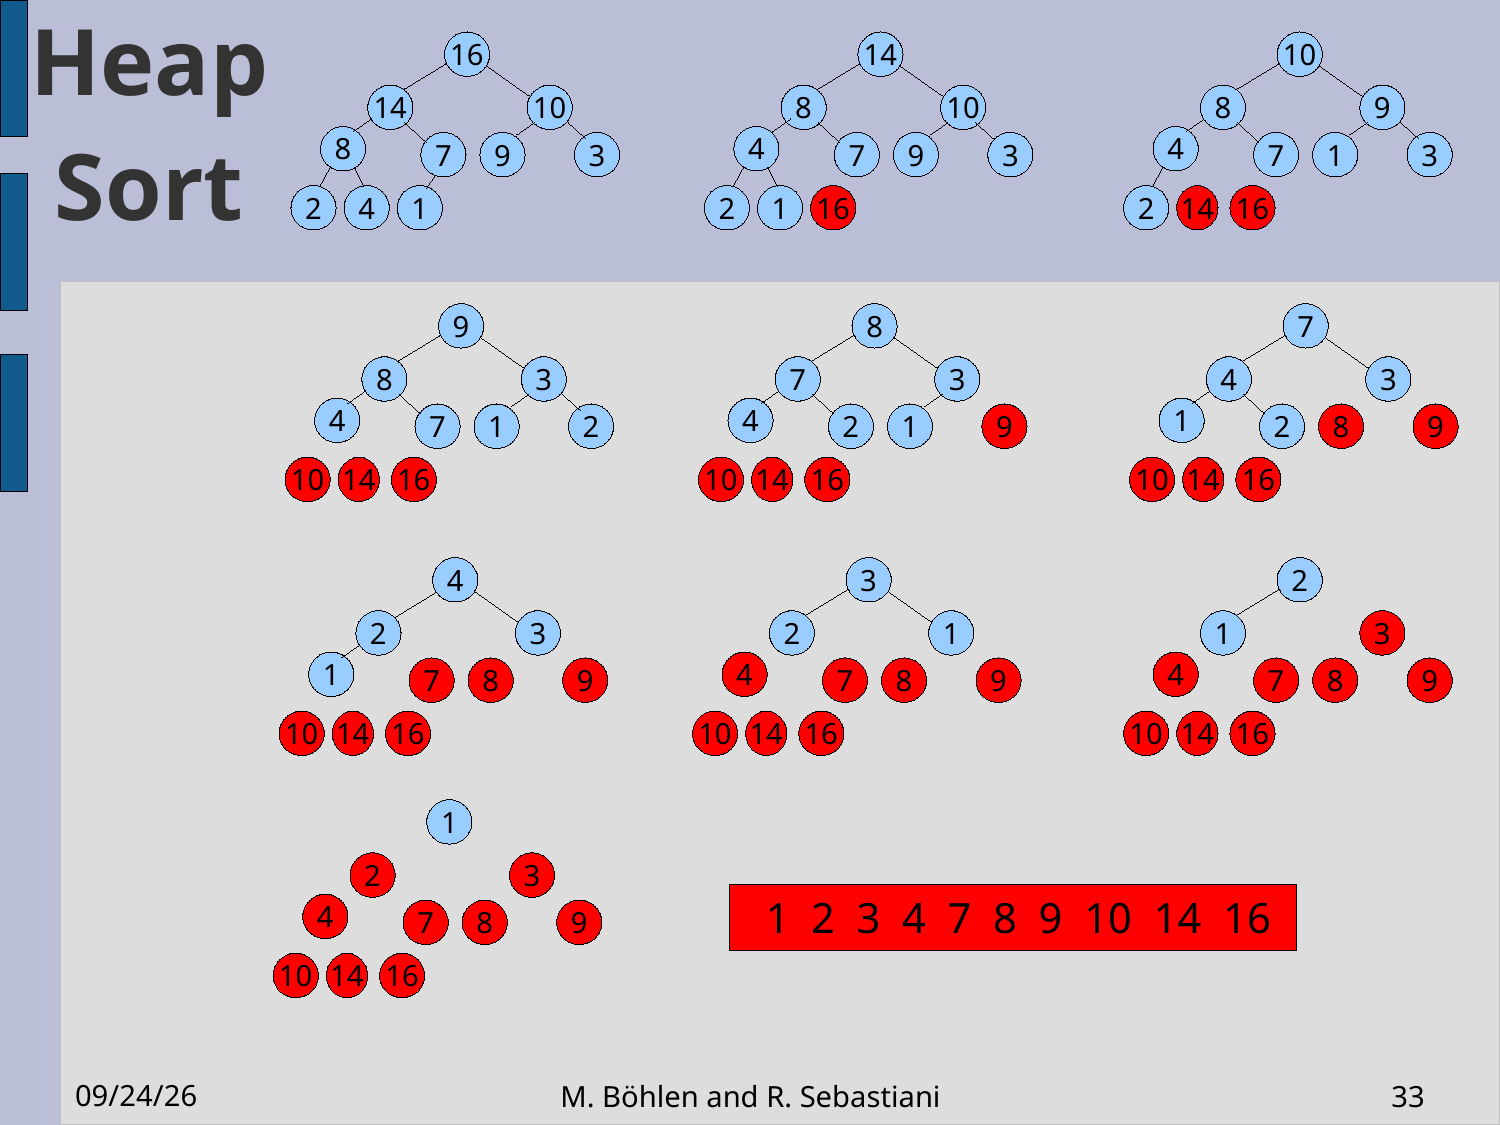

# Heap Sort
16
14
8
10
4
7
9
3
2
1
16
10
8
9
4
7
1
3
2
14
16
14
10
8
7
9
3
2
4
1
9
8
3
4
7
1
2
10
14
16
8
7
3
4
2
1
9
10
14
16
7
4
3
1
2
8
9
10
14
16
4
2
3
1
7
8
9
10
14
16
3
2
1
4
7
8
9
10
14
16
2
1
3
4
7
8
9
10
14
16
1
2
3
4
7
8
9
10
14
16
 1 2 3 4 7 8 9 10 14 16
M. Böhlen and R. Sebastiani
33